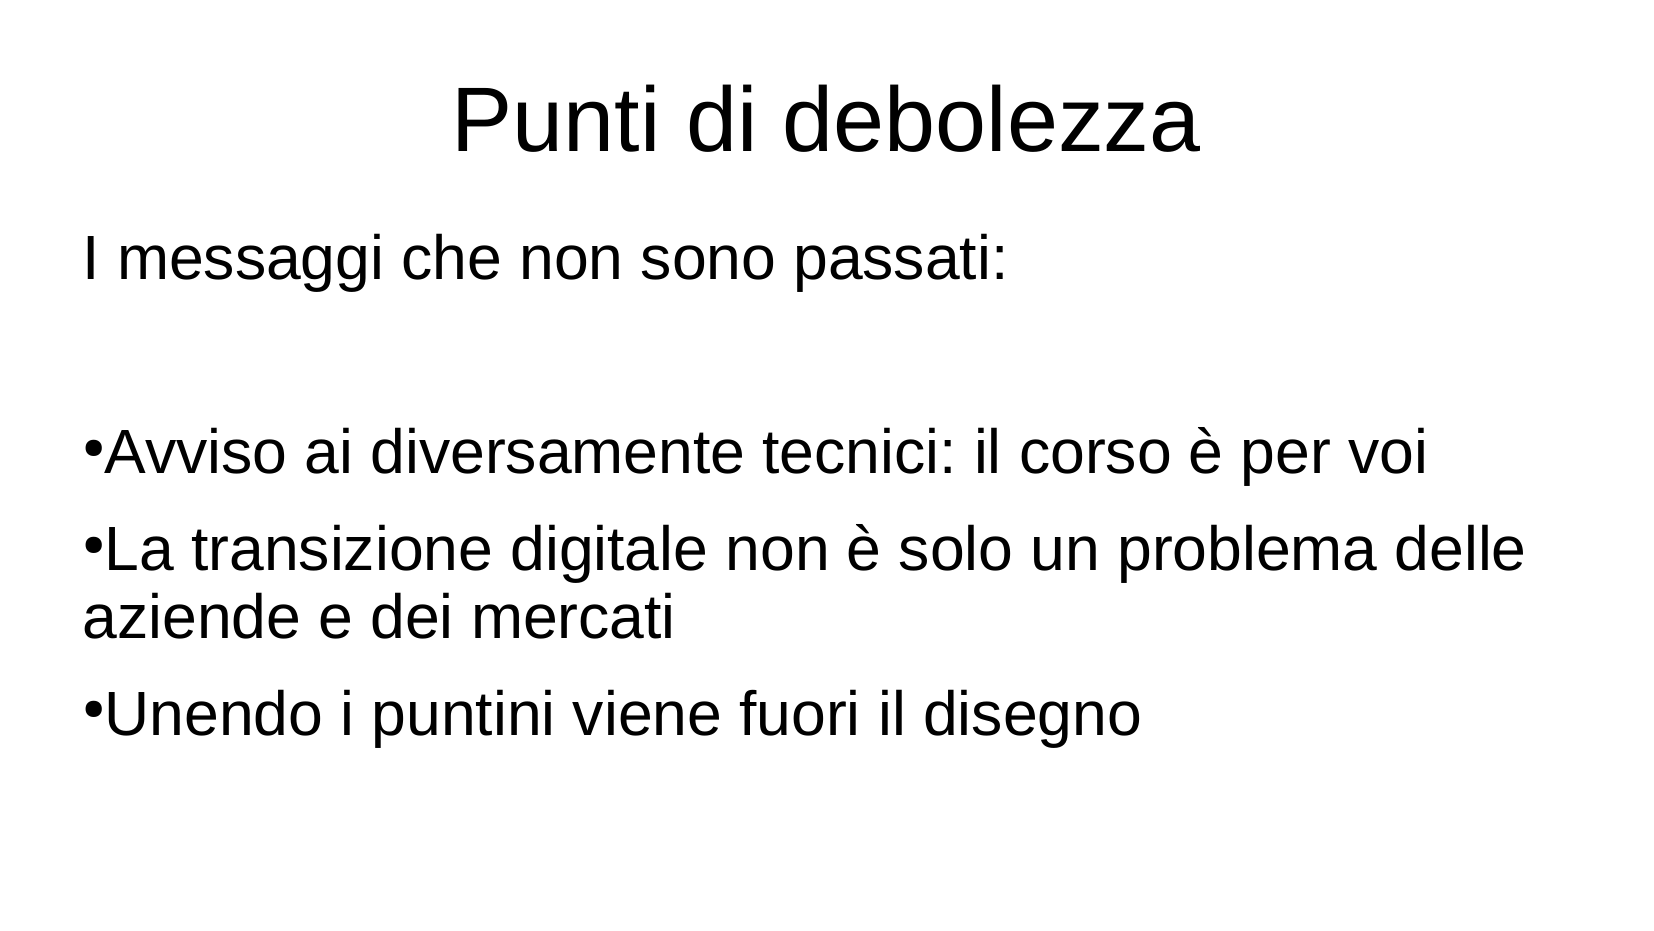

# Punti di debolezza
I messaggi che non sono passati:
Avviso ai diversamente tecnici: il corso è per voi
La transizione digitale non è solo un problema delle aziende e dei mercati
Unendo i puntini viene fuori il disegno